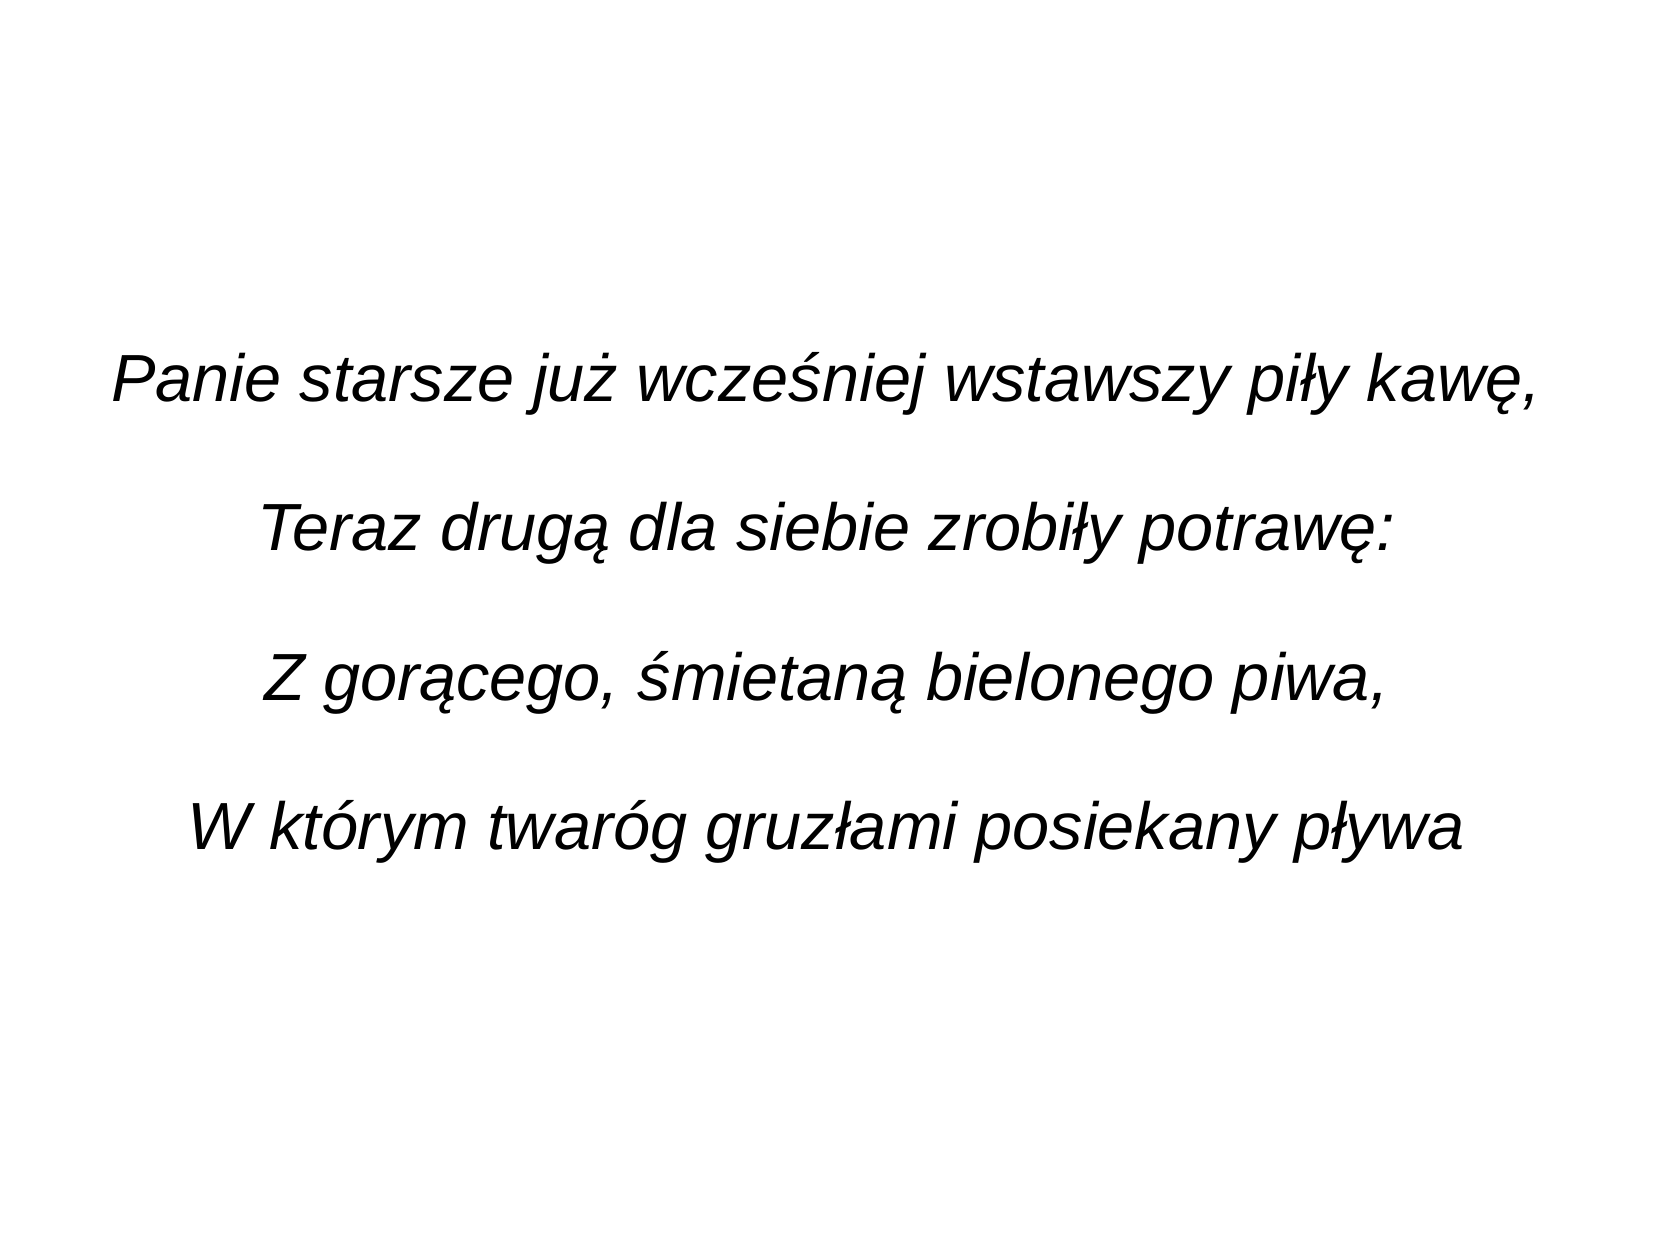

# Panie starsze już wcześniej wstawszy piły kawę,
Teraz drugą dla siebie zrobiły potrawę:
Z gorącego, śmietaną bielonego piwa,
W którym twaróg gruzłami posiekany pływa